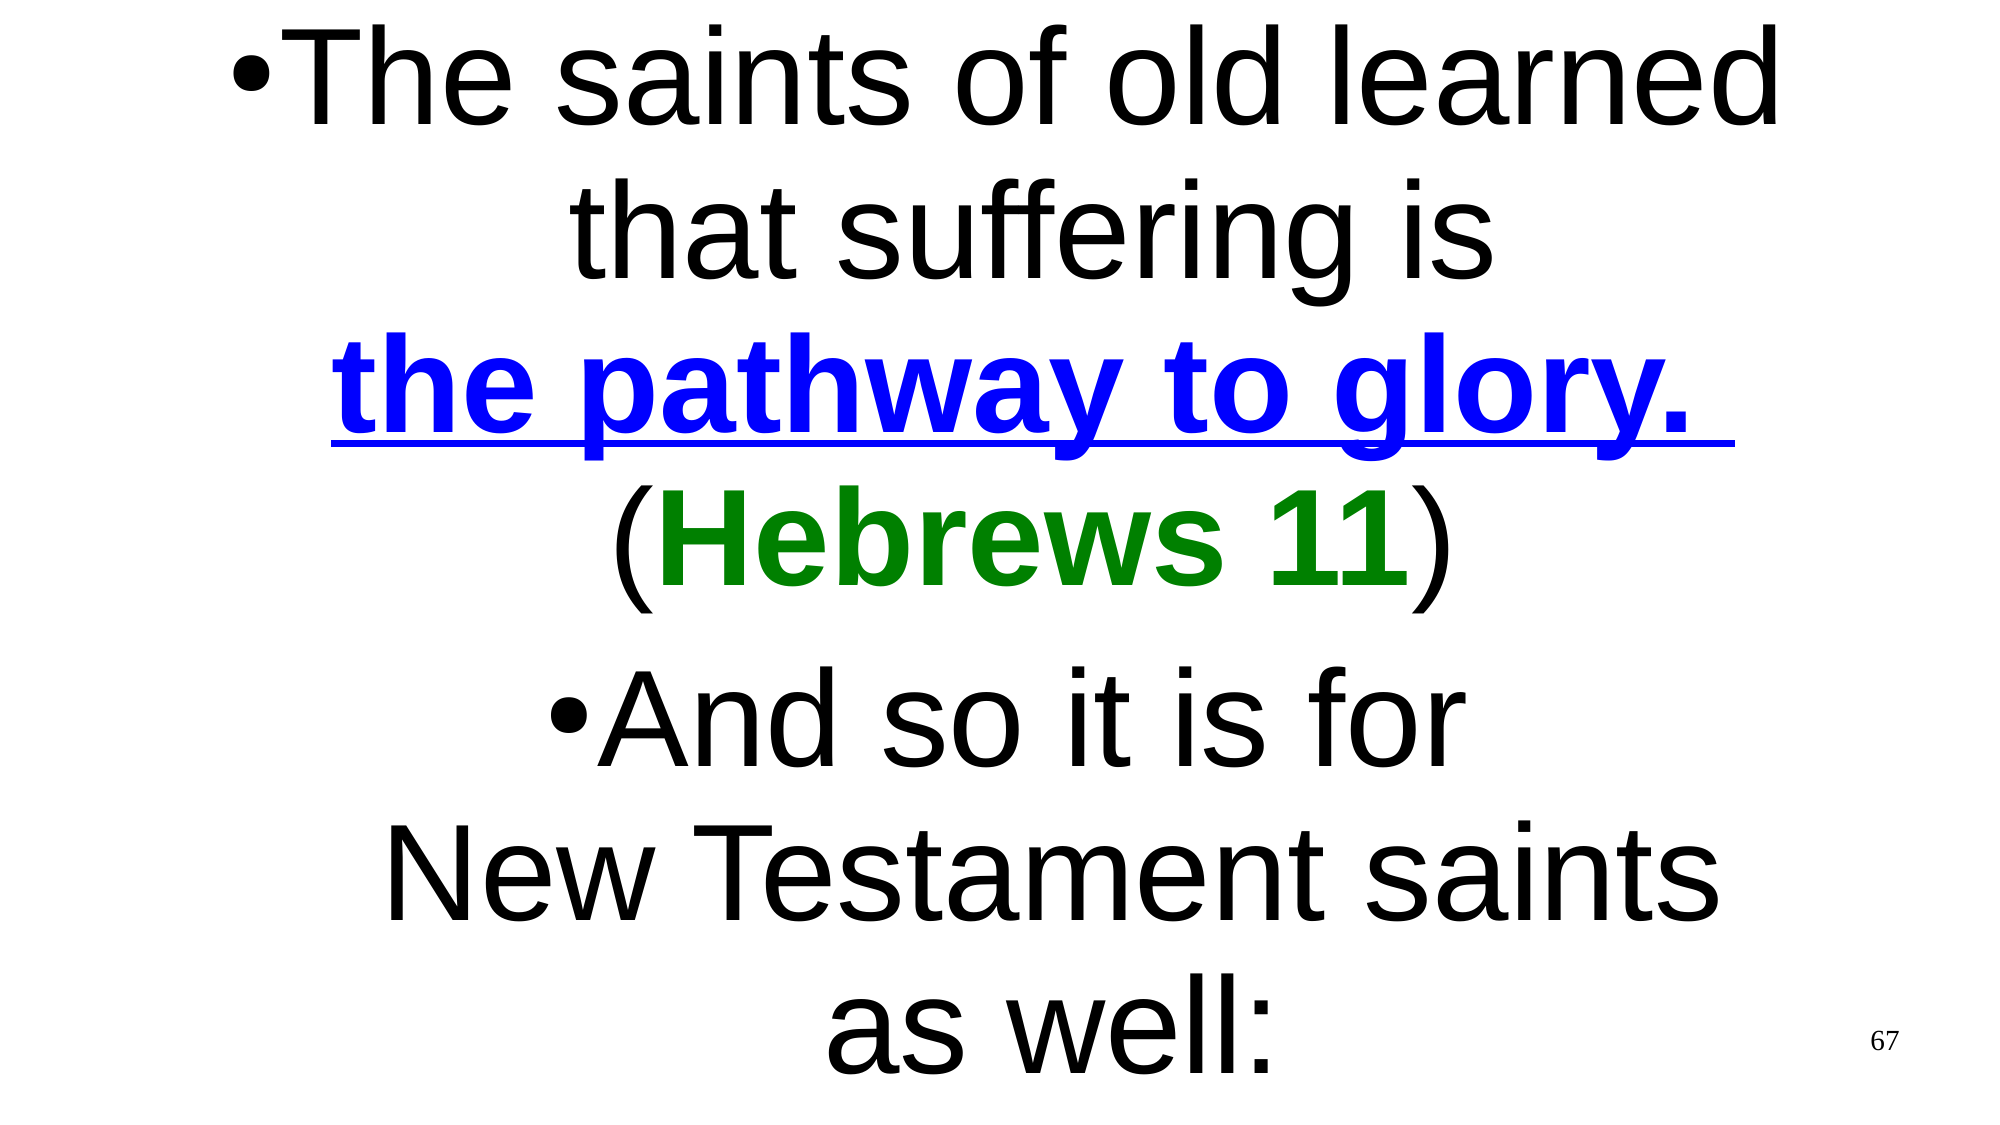

# The saints of old learned that suffering is the pathway to glory. (Hebrews 11)
And so it is for
 New Testament saints
 as well:
67